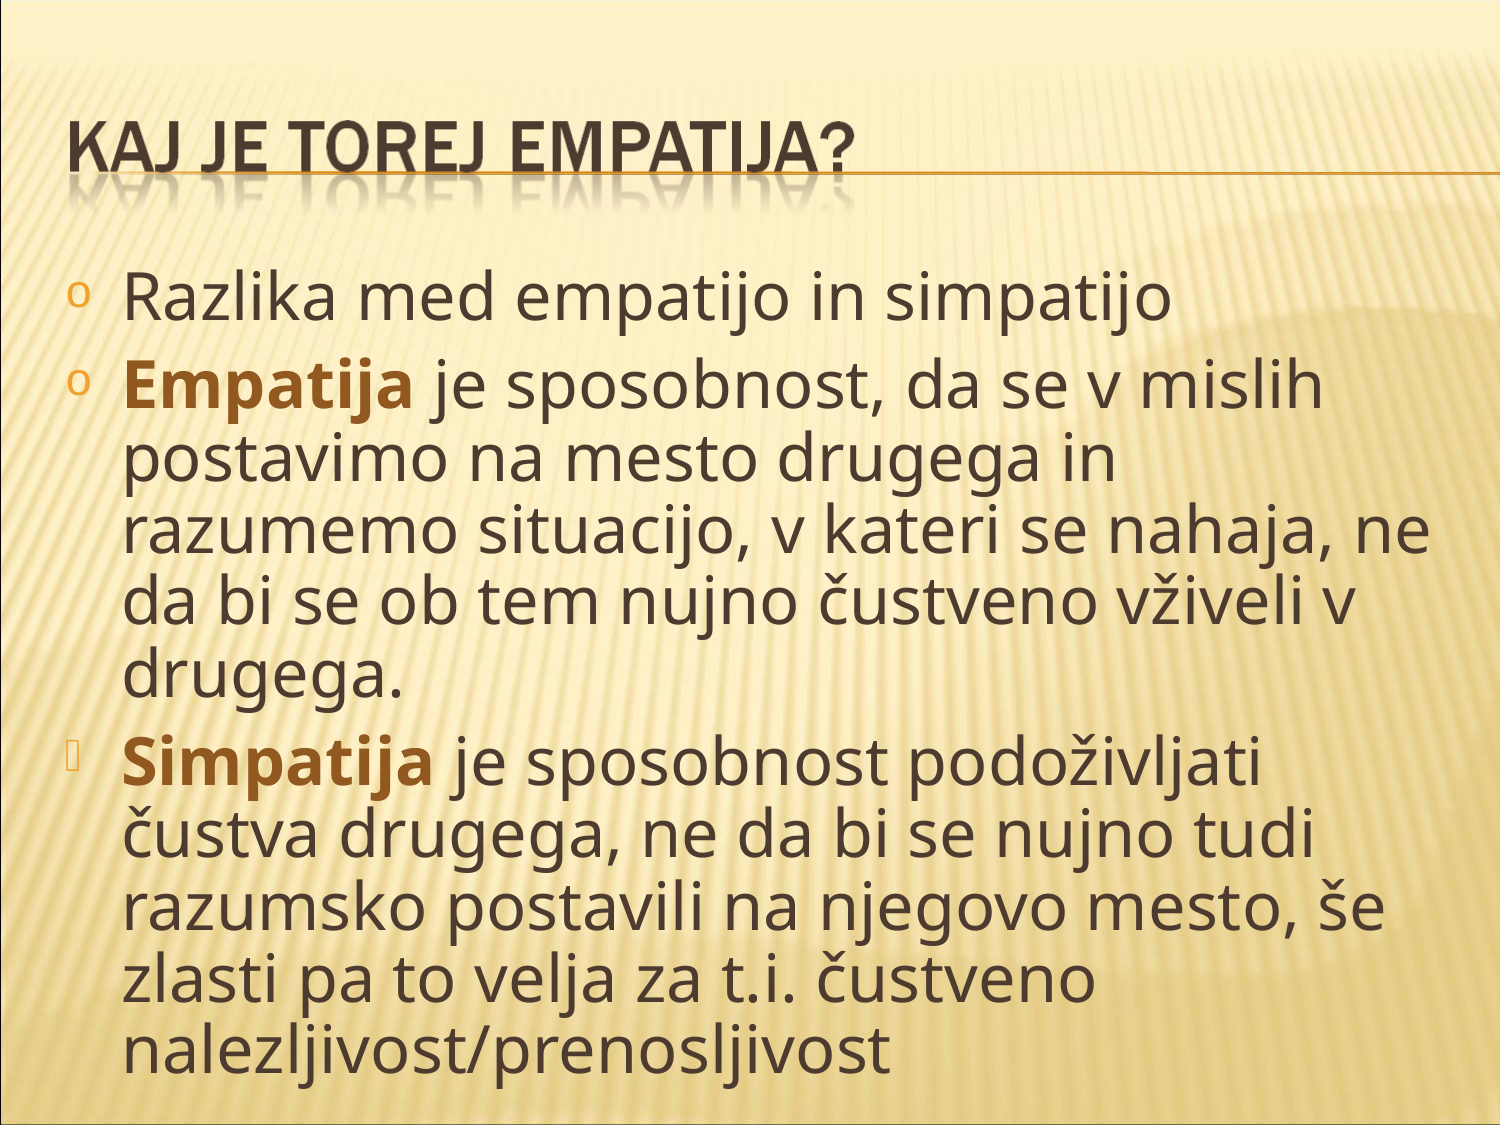

# Razlika med empatijo in simpatijo
Empatija je sposobnost, da se v mislih postavimo na mesto drugega in razumemo situacijo, v kateri se nahaja, ne da bi se ob tem nujno čustveno vživeli v drugega.
Simpatija je sposobnost podoživljati čustva drugega, ne da bi se nujno tudi razumsko postavili na njegovo mesto, še zlasti pa to velja za t.i. čustveno nalezljivost/prenosljivost